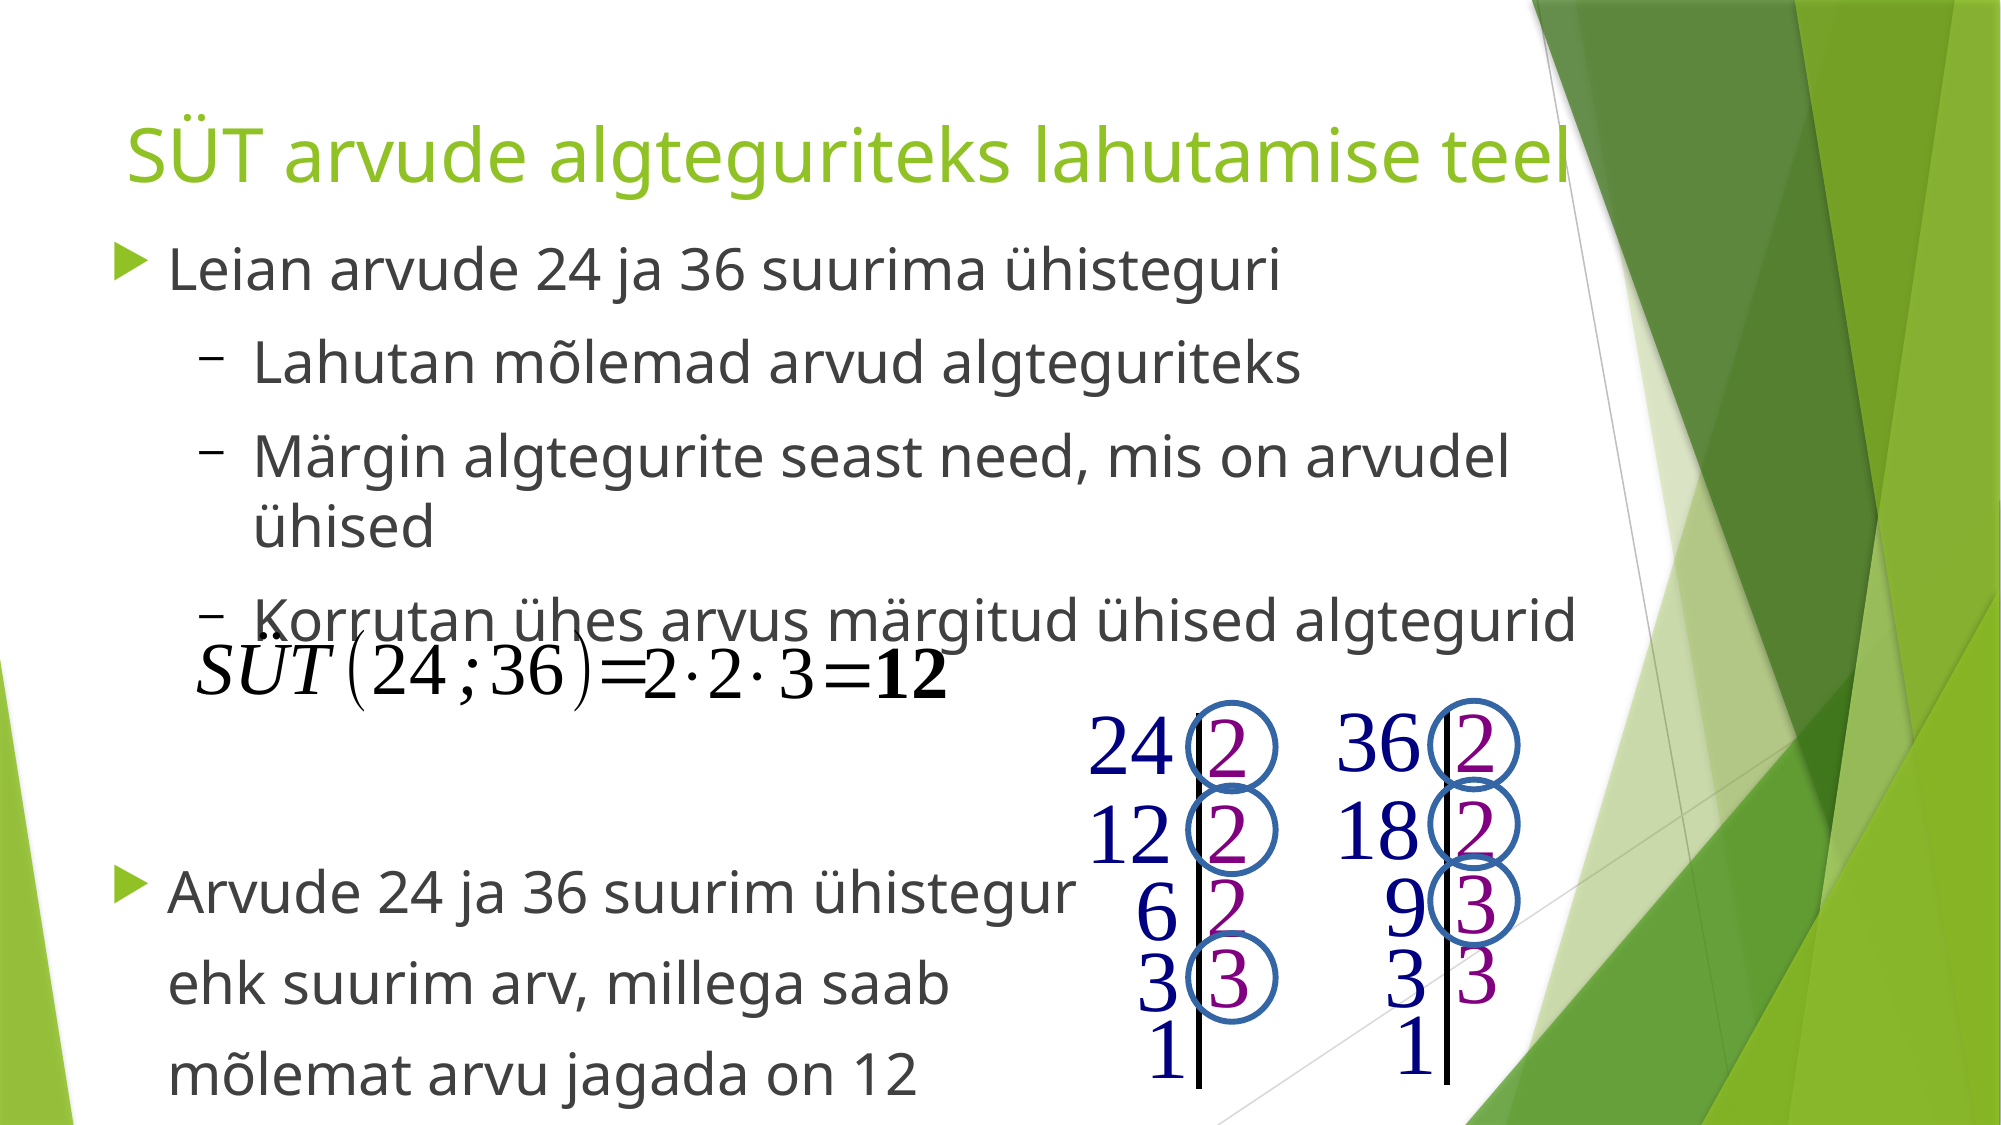

# SÜT arvude algteguriteks lahutamise teel
Leian arvude 24 ja 36 suurima ühisteguri
Lahutan mõlemad arvud algteguriteks
Märgin algtegurite seast need, mis on arvudel ühised
Korrutan ühes arvus märgitud ühised algtegurid
Arvude 24 ja 36 suurim ühistegur
ehk suurim arv, millega saab
mõlemat arvu jagada on 12